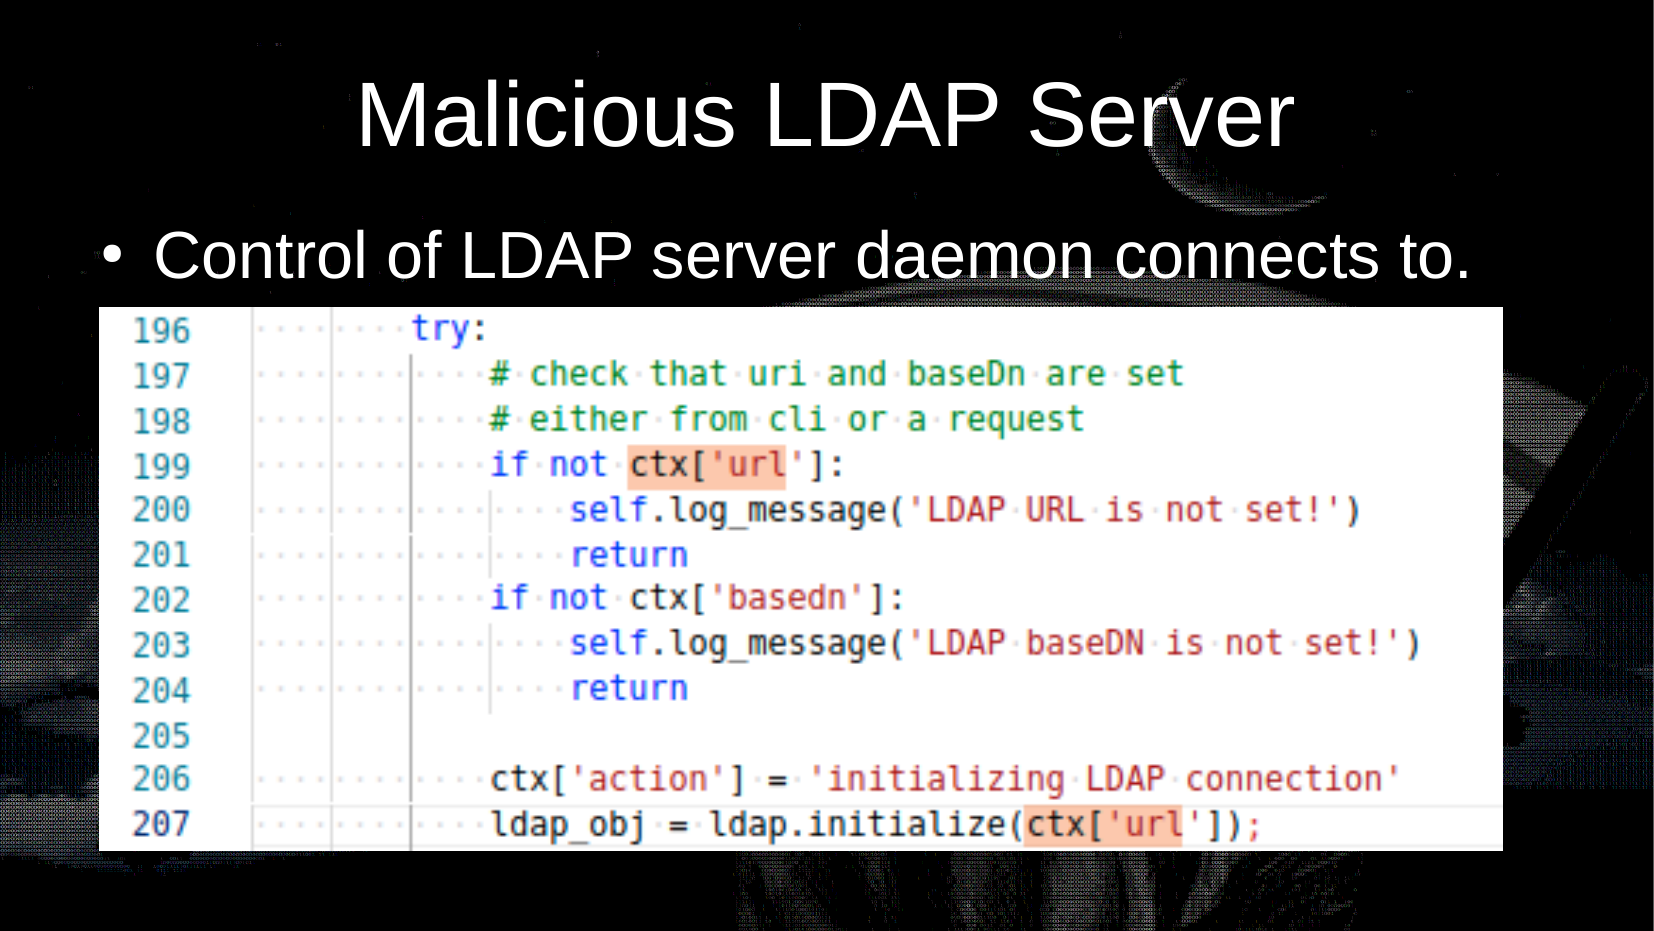

# Malicious LDAP Server
Control of LDAP server daemon connects to.